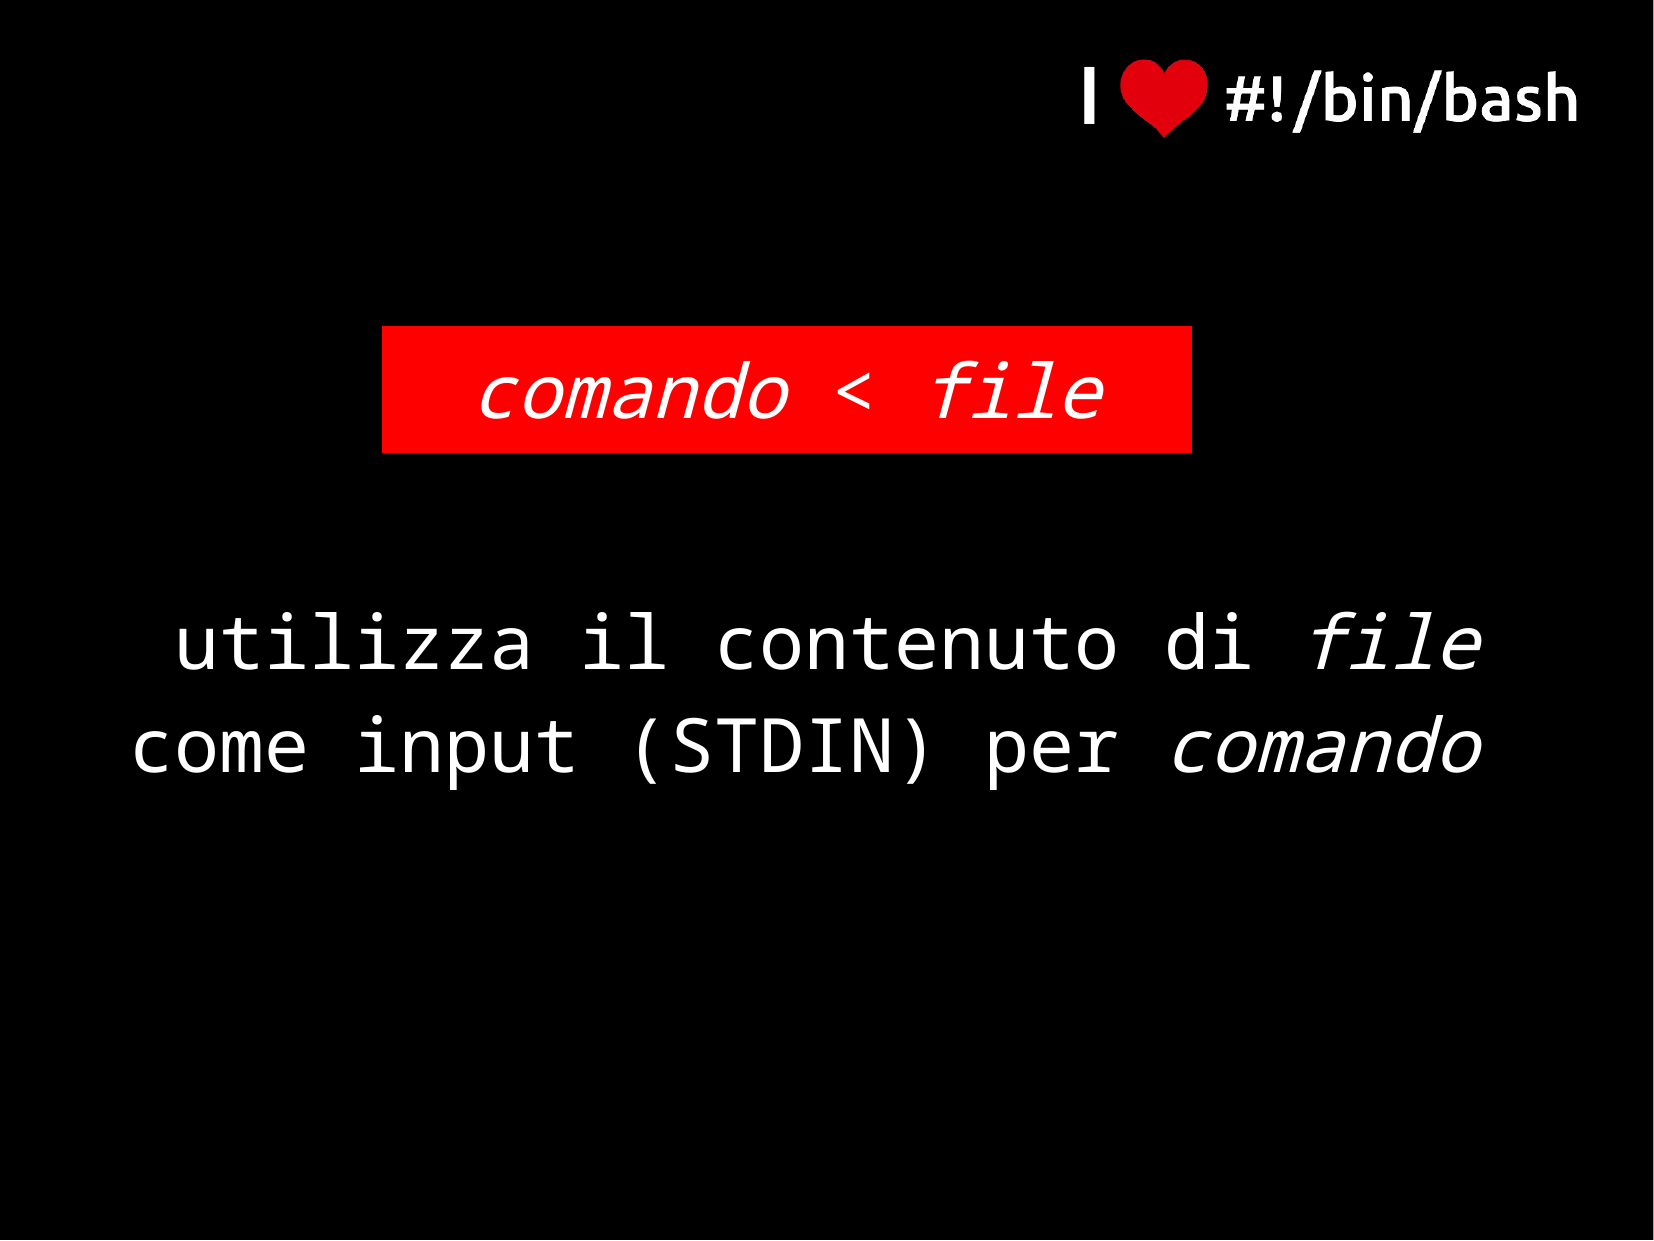

comando < file
utilizza il contenuto di file come input (STDIN) per comando